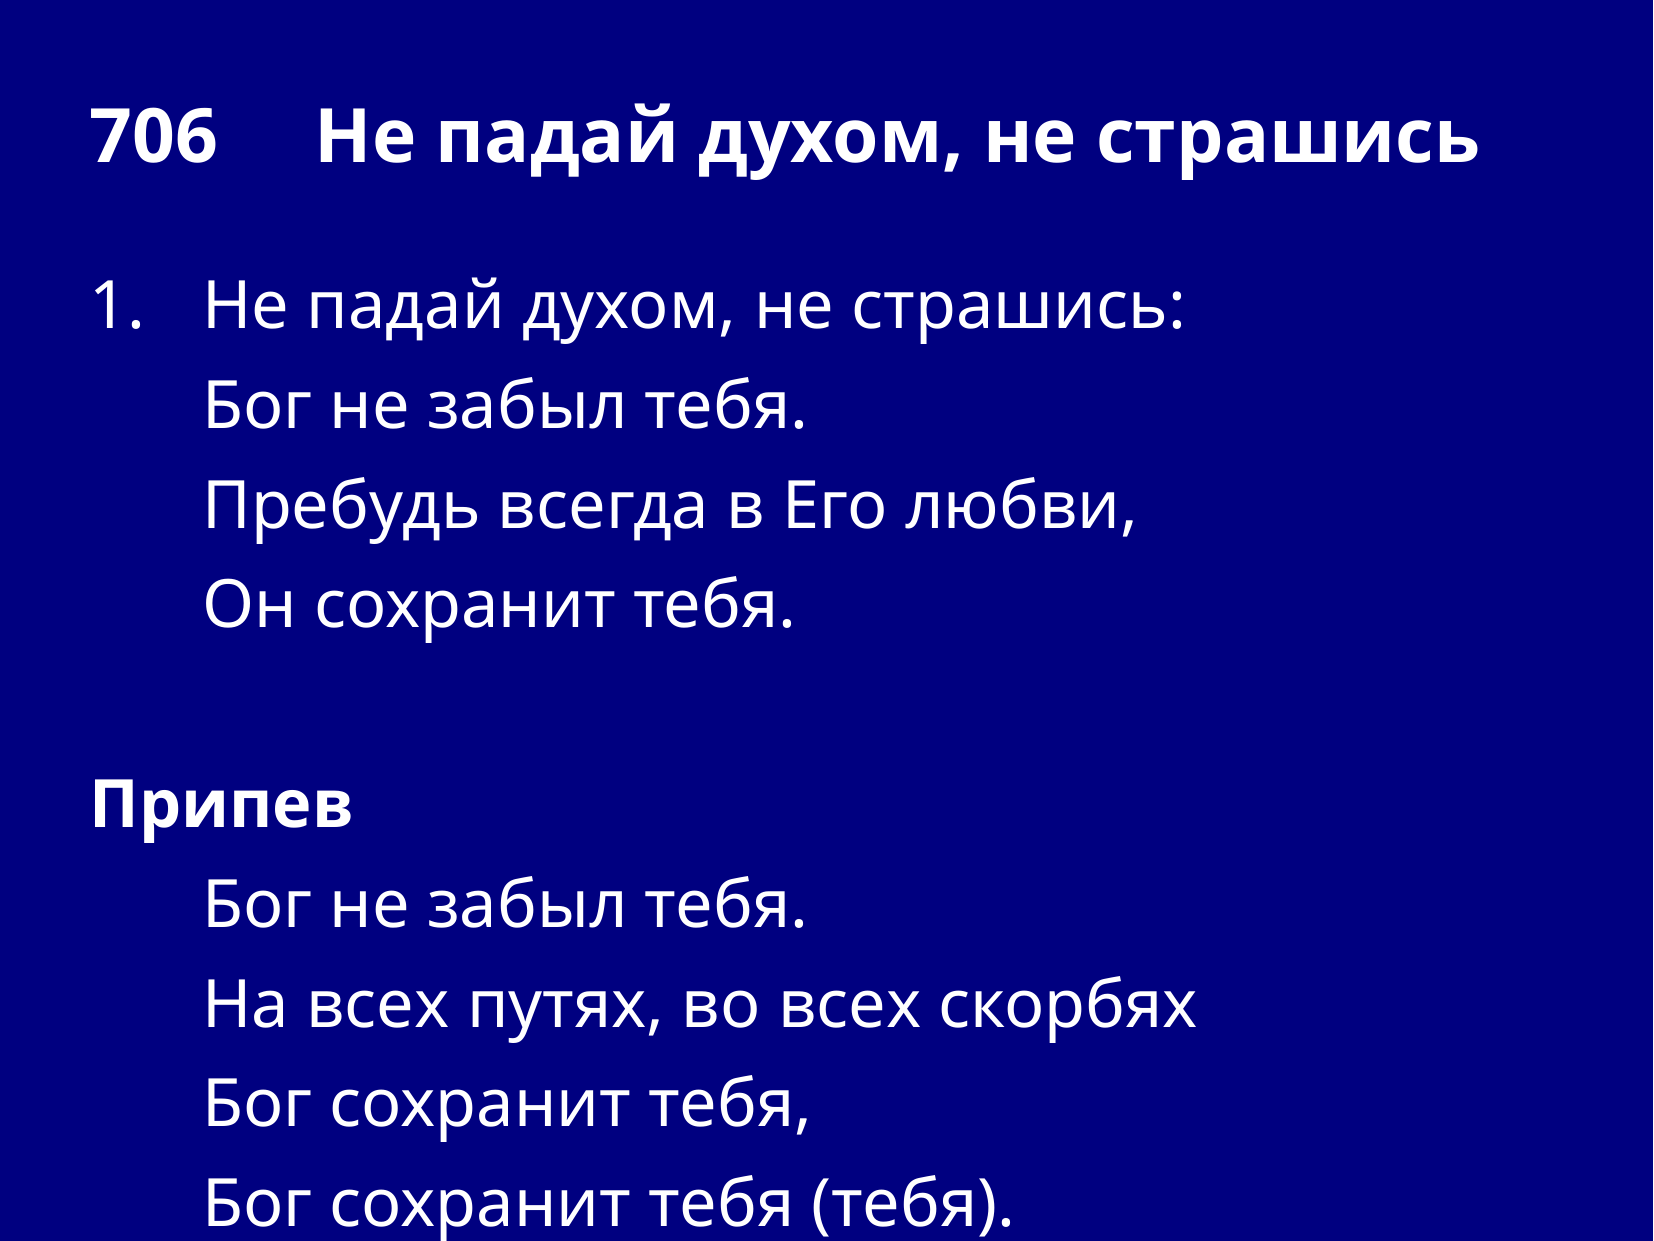

706	Не падай духом, не страшись
1.	Не падай духом, не страшись:
	Бог не забыл тебя.
	Пребудь всегда в Его любви,
	Он сохранит тебя.
Припев
	Бог не забыл тебя.
	На всех путях, во всех скорбях
	Бог сохранит тебя,
	Бог сохранит тебя (тебя).